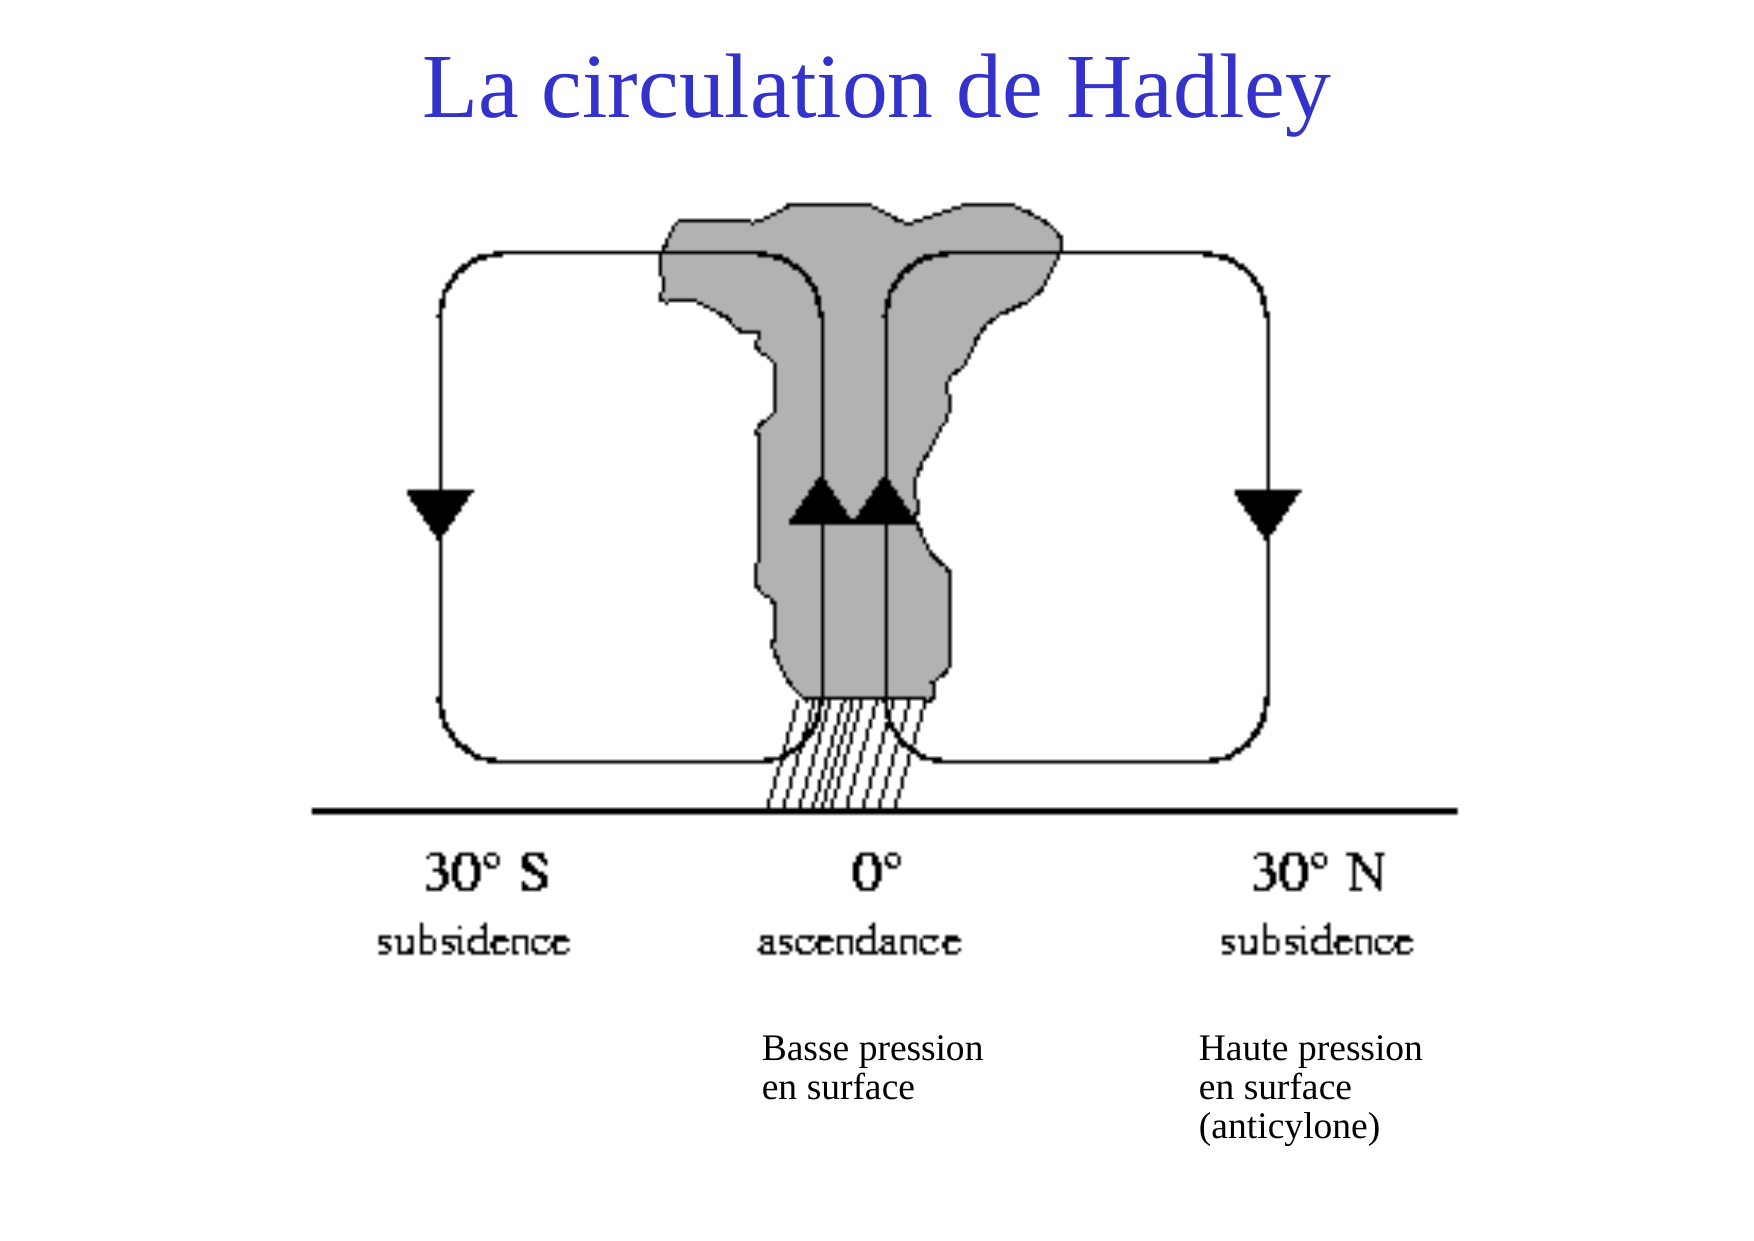

# La circulation de Hadley
Basse pression en surface
Haute pression en surface (anticylone)